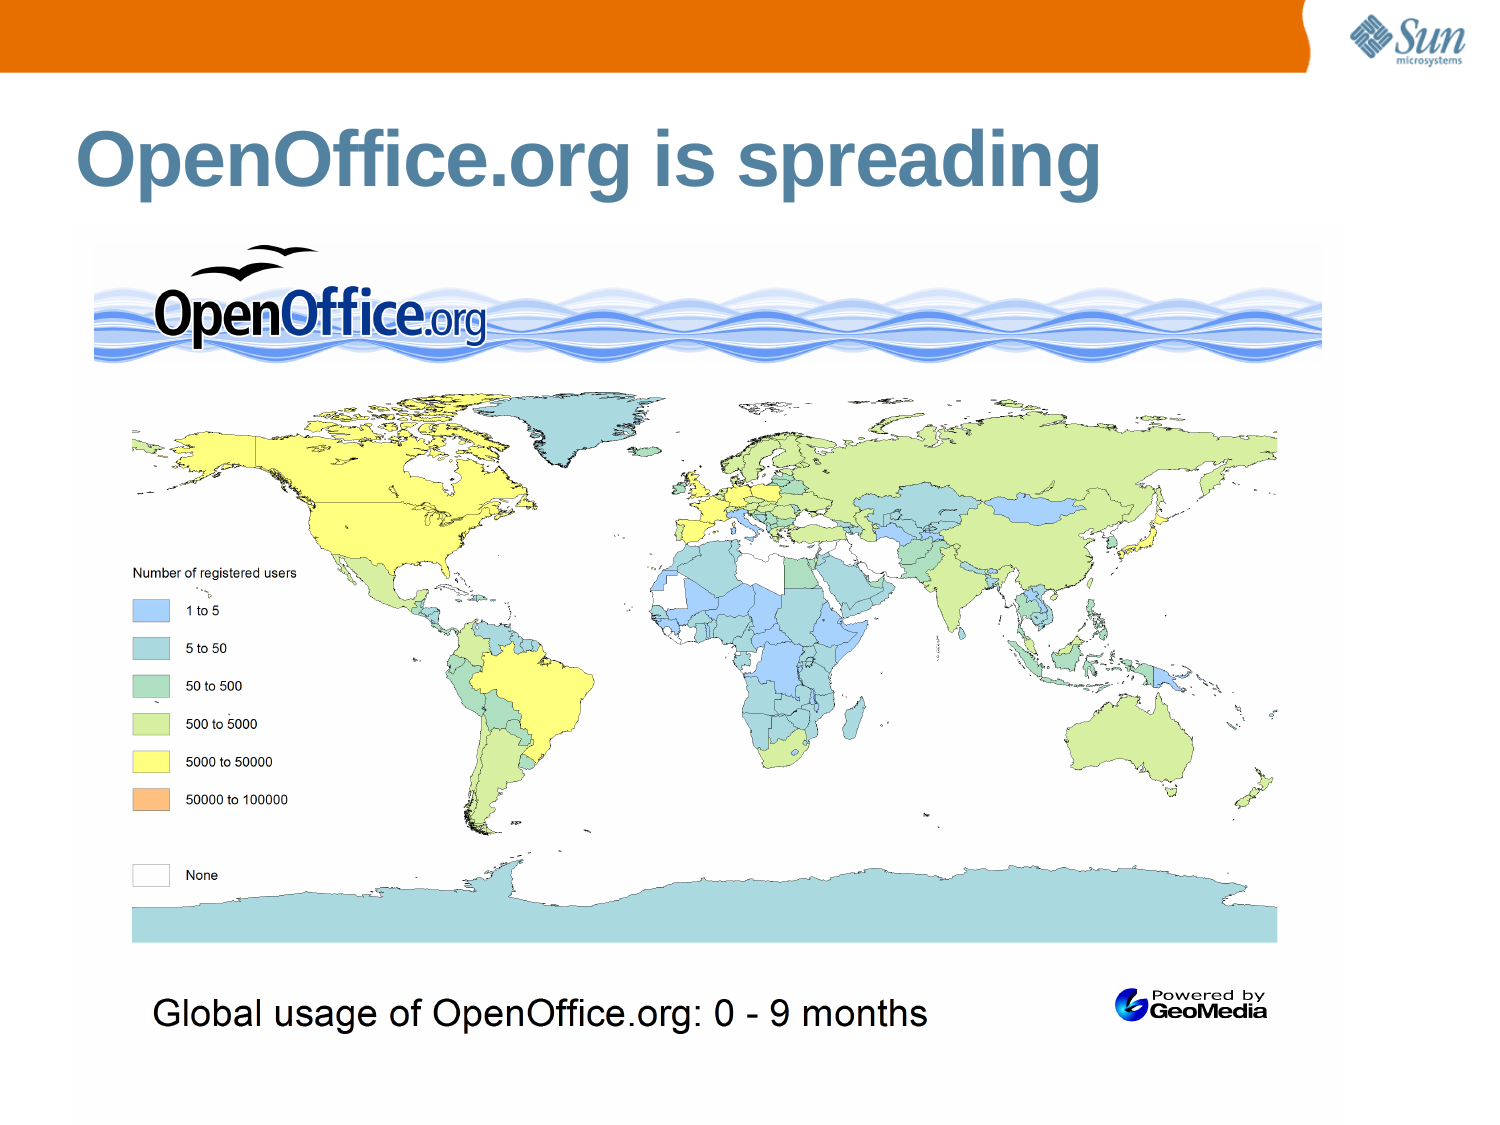

# OpenOffice.org is spreading
Comment: Since October 2002